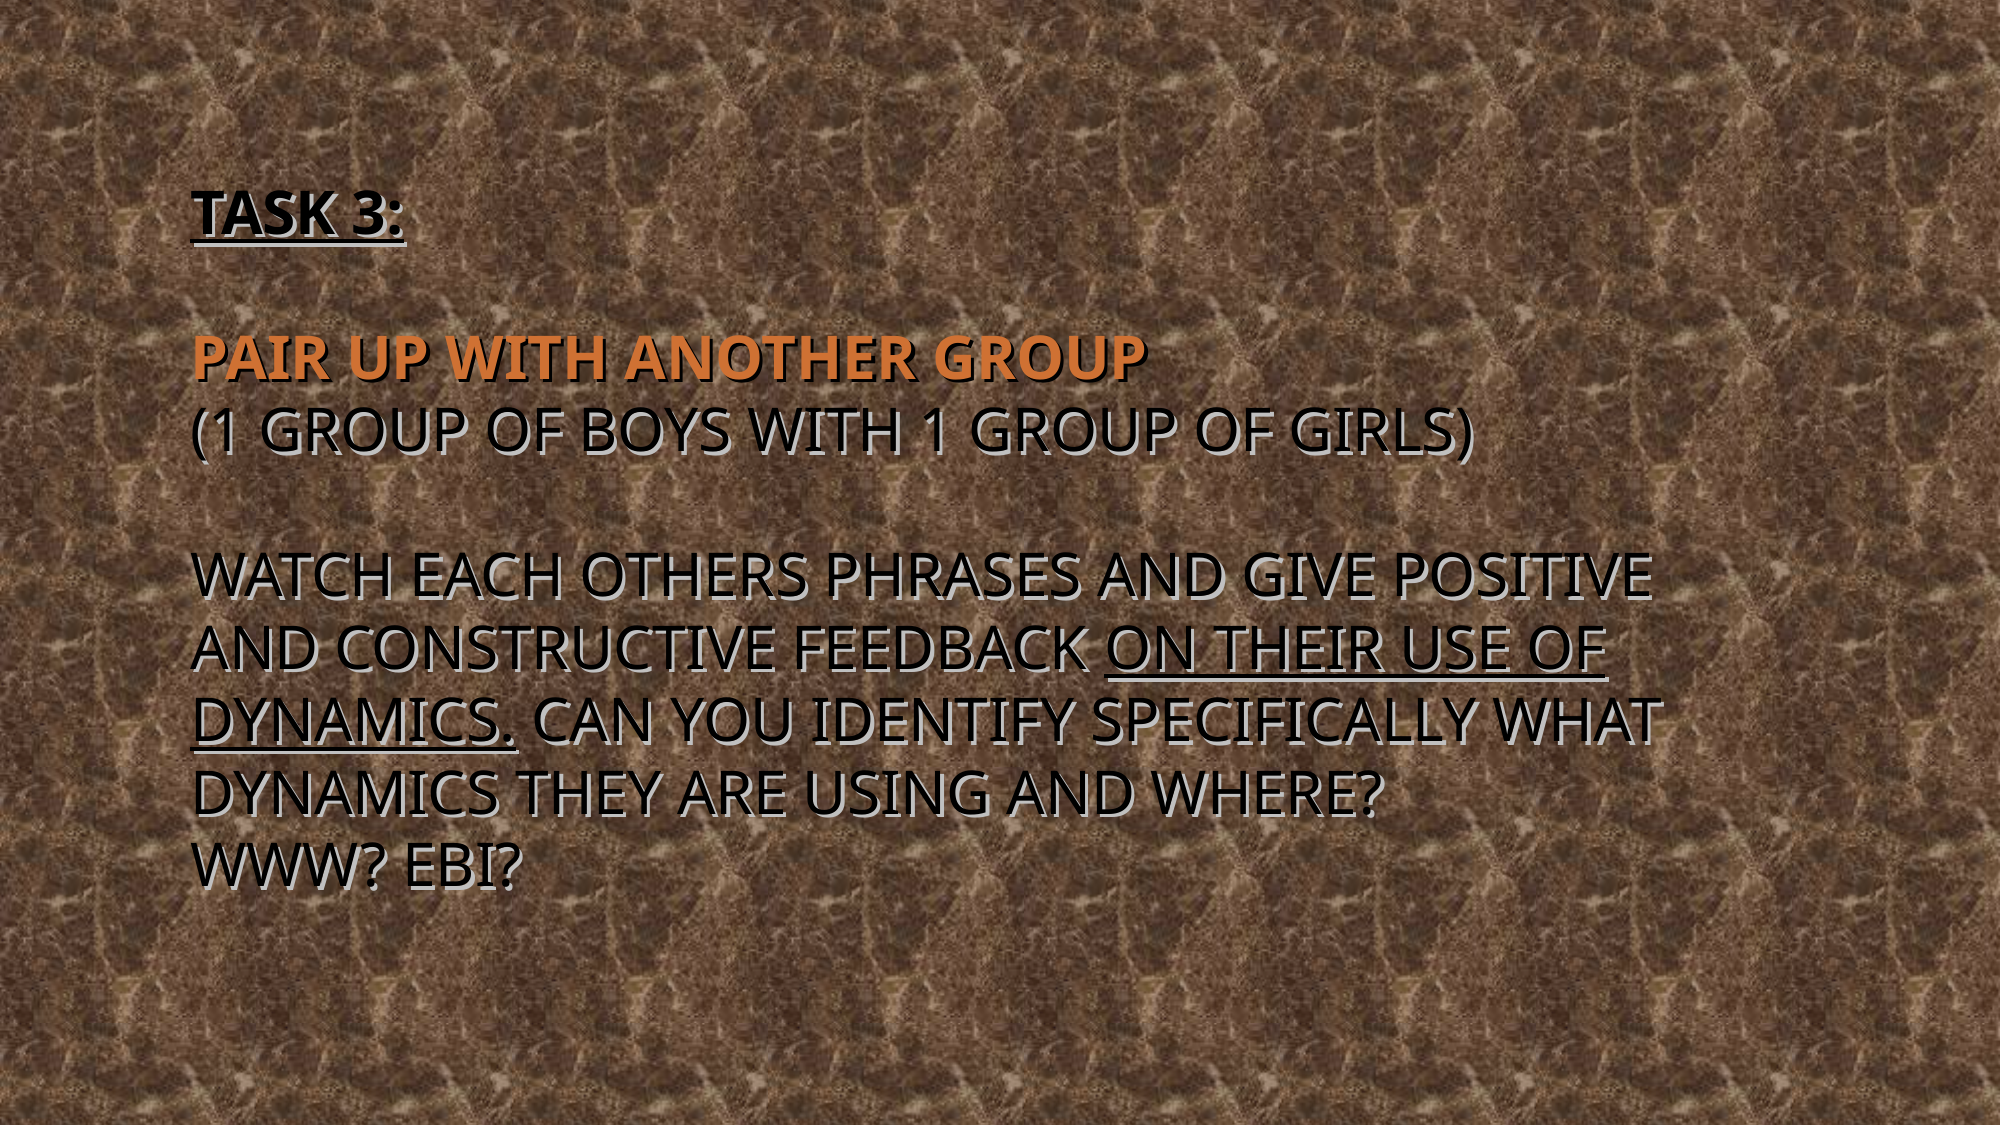

# TASK 3: Pair up with another group (1 group of boys with 1 group of girls) watch each others phrases and give positive and constructive feedback on their use of dynamics. Can you identify specifically what dynamics they are using and where? www? Ebi?